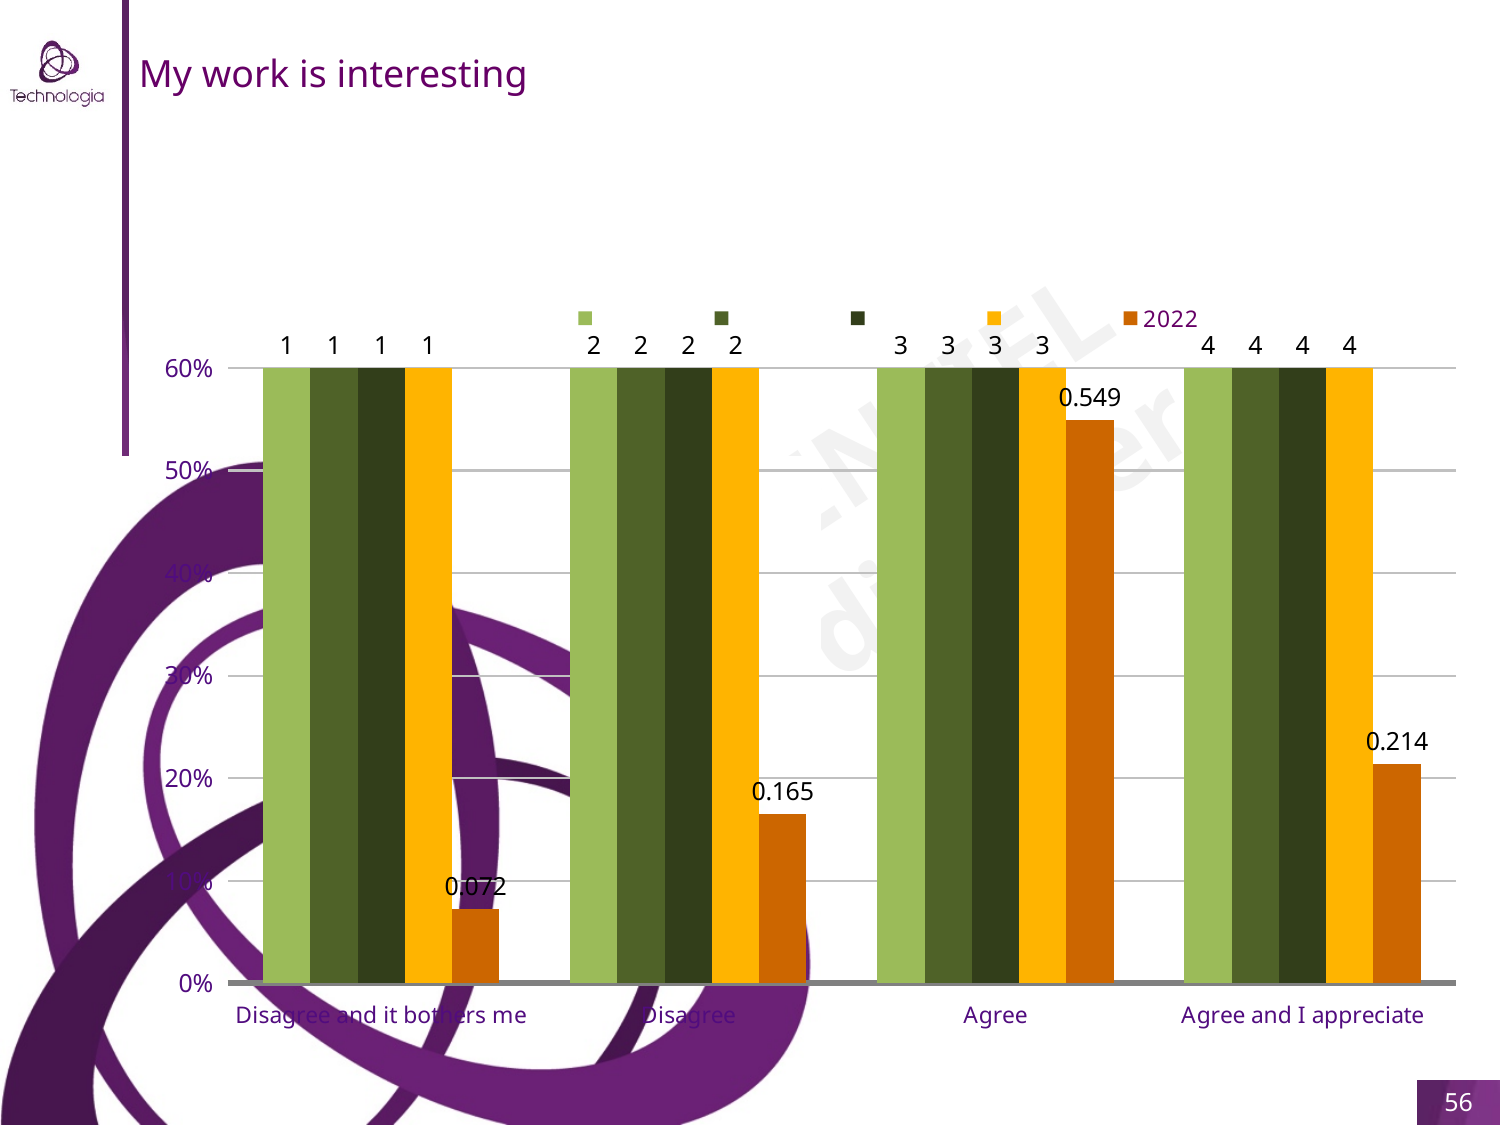

# My work is interesting
[unsupported chart]